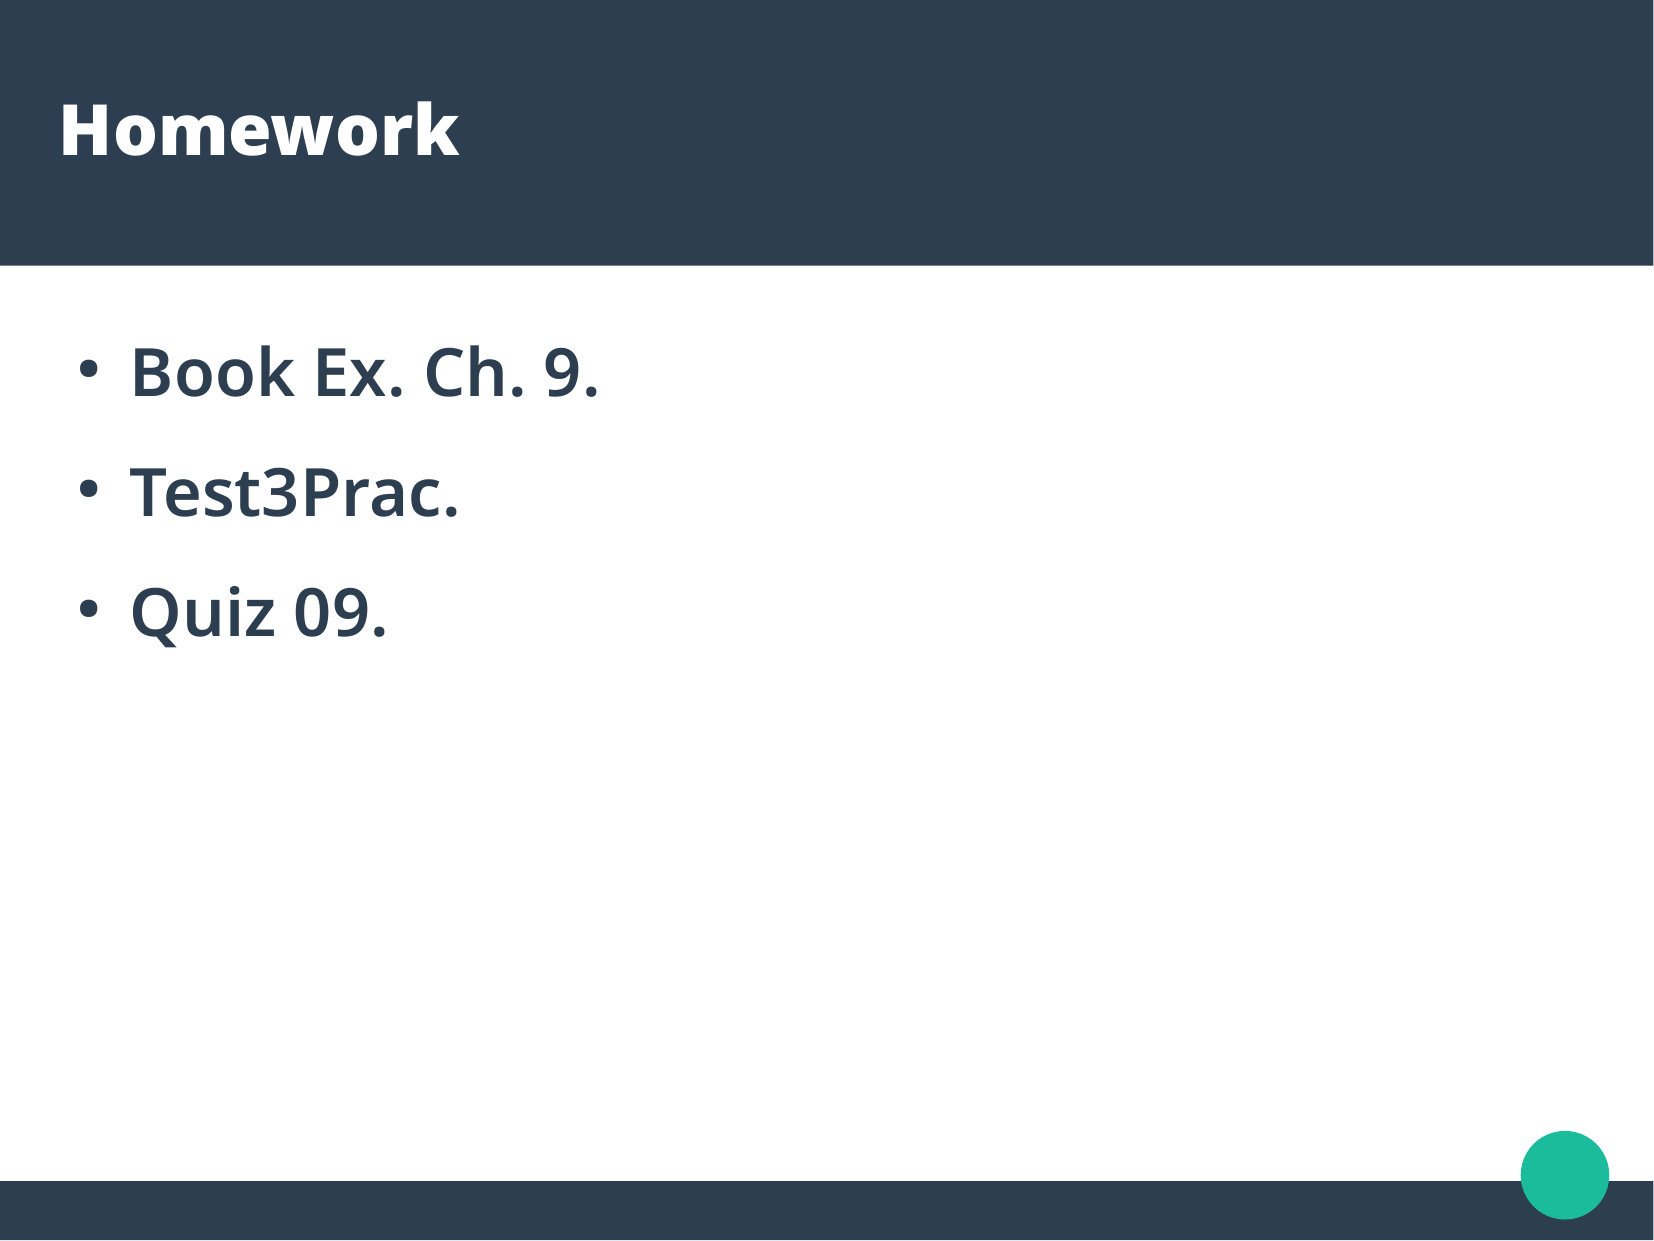

# Homework
Book Ex. Ch. 9.
Test3Prac.
Quiz 09.